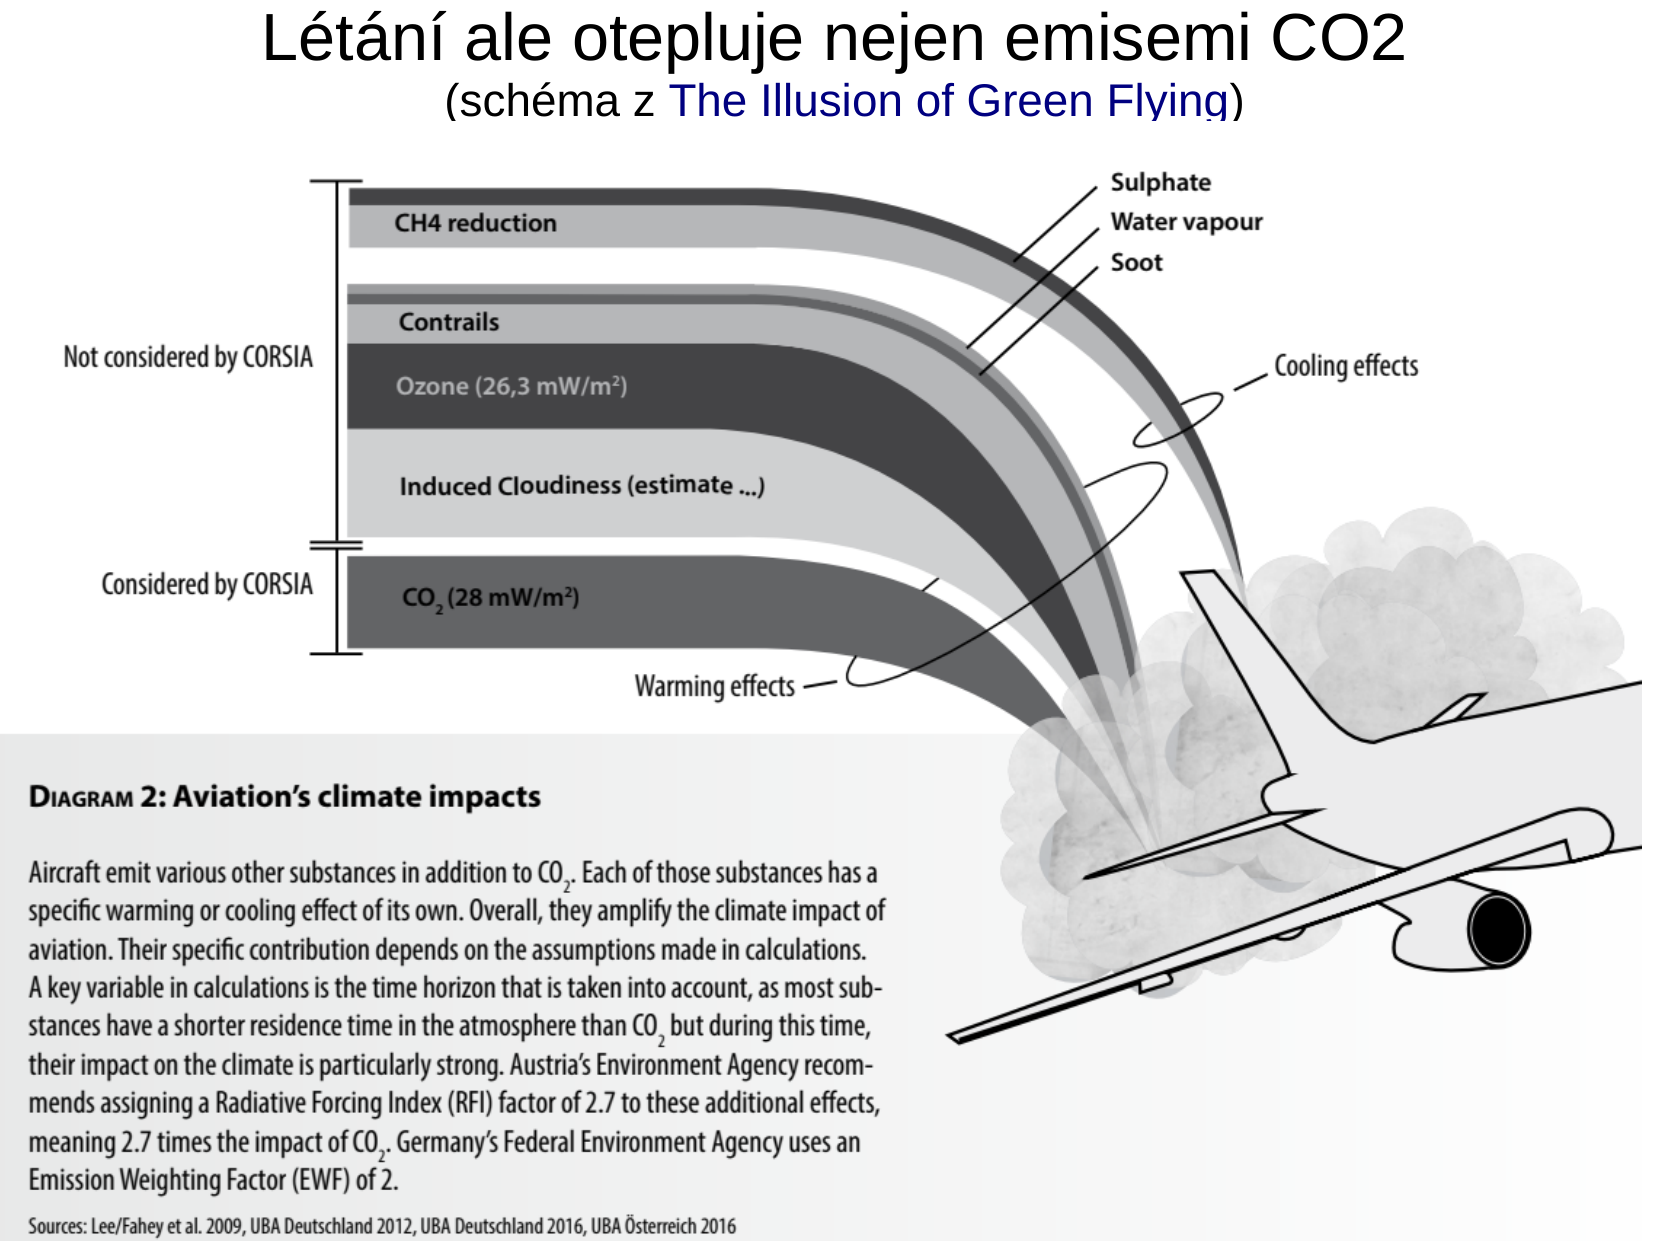

# Létání ale otepluje nejen emisemi CO2 (schéma z The Illusion of Green Flying)